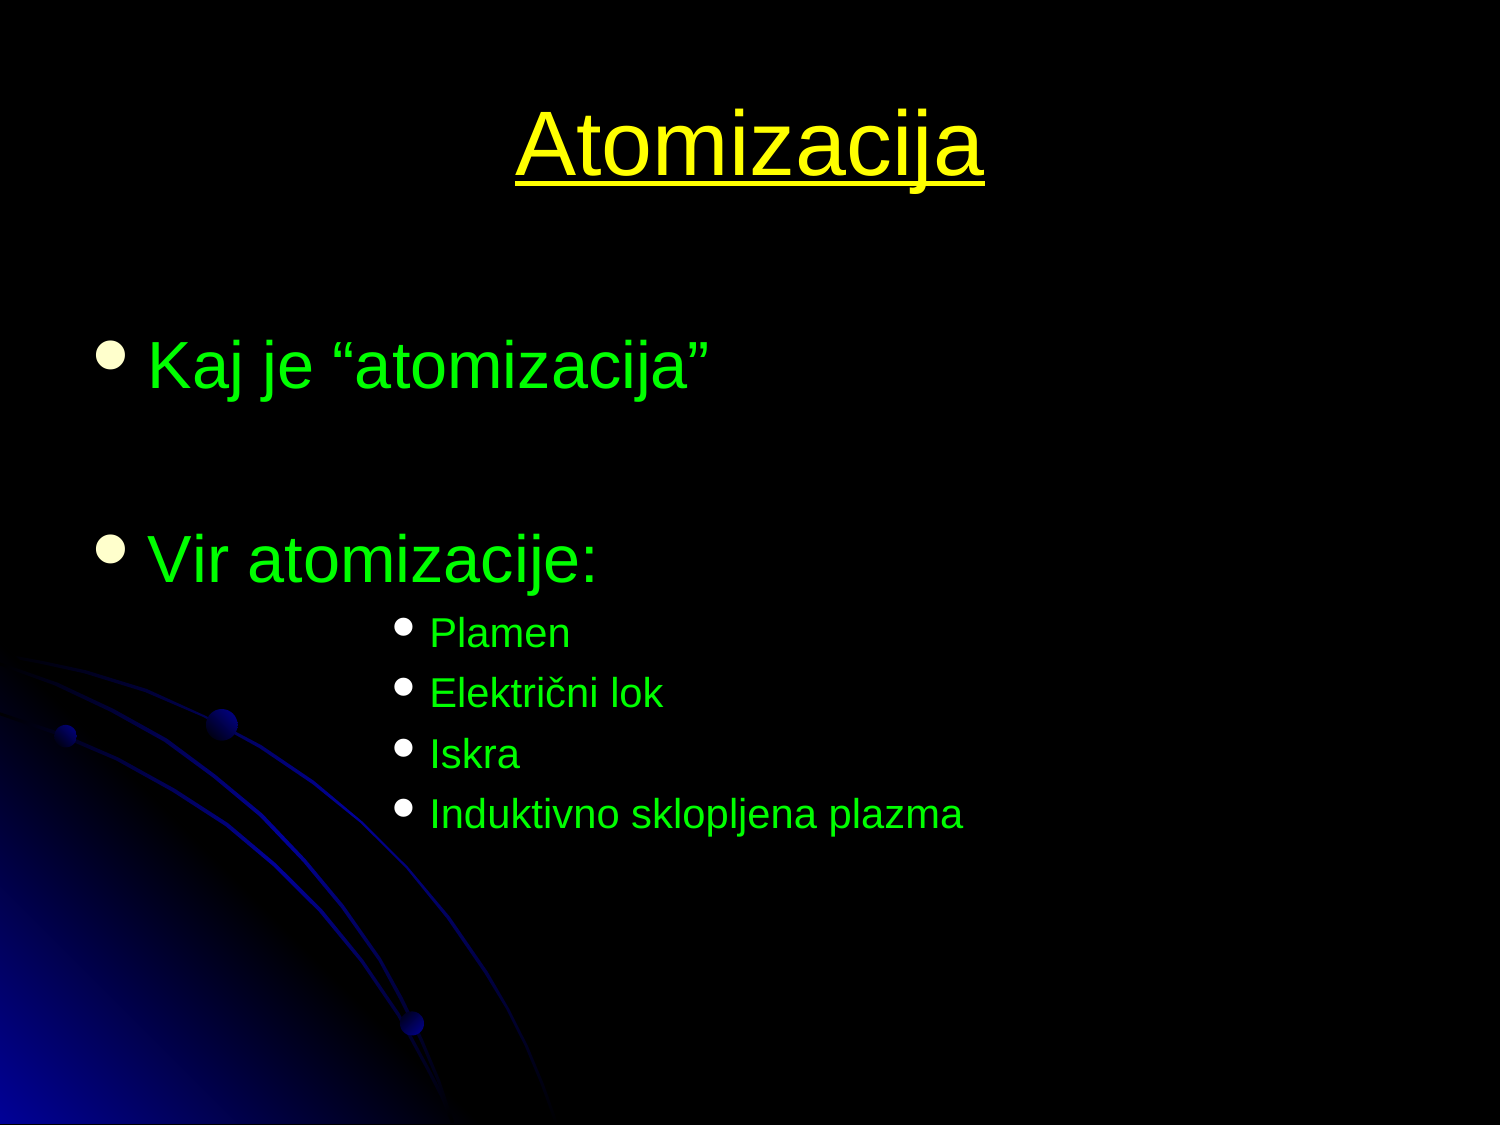

# Atomizacija
Kaj je “atomizacija”
Vir atomizacije:
Plamen
Električni lok
Iskra
Induktivno sklopljena plazma